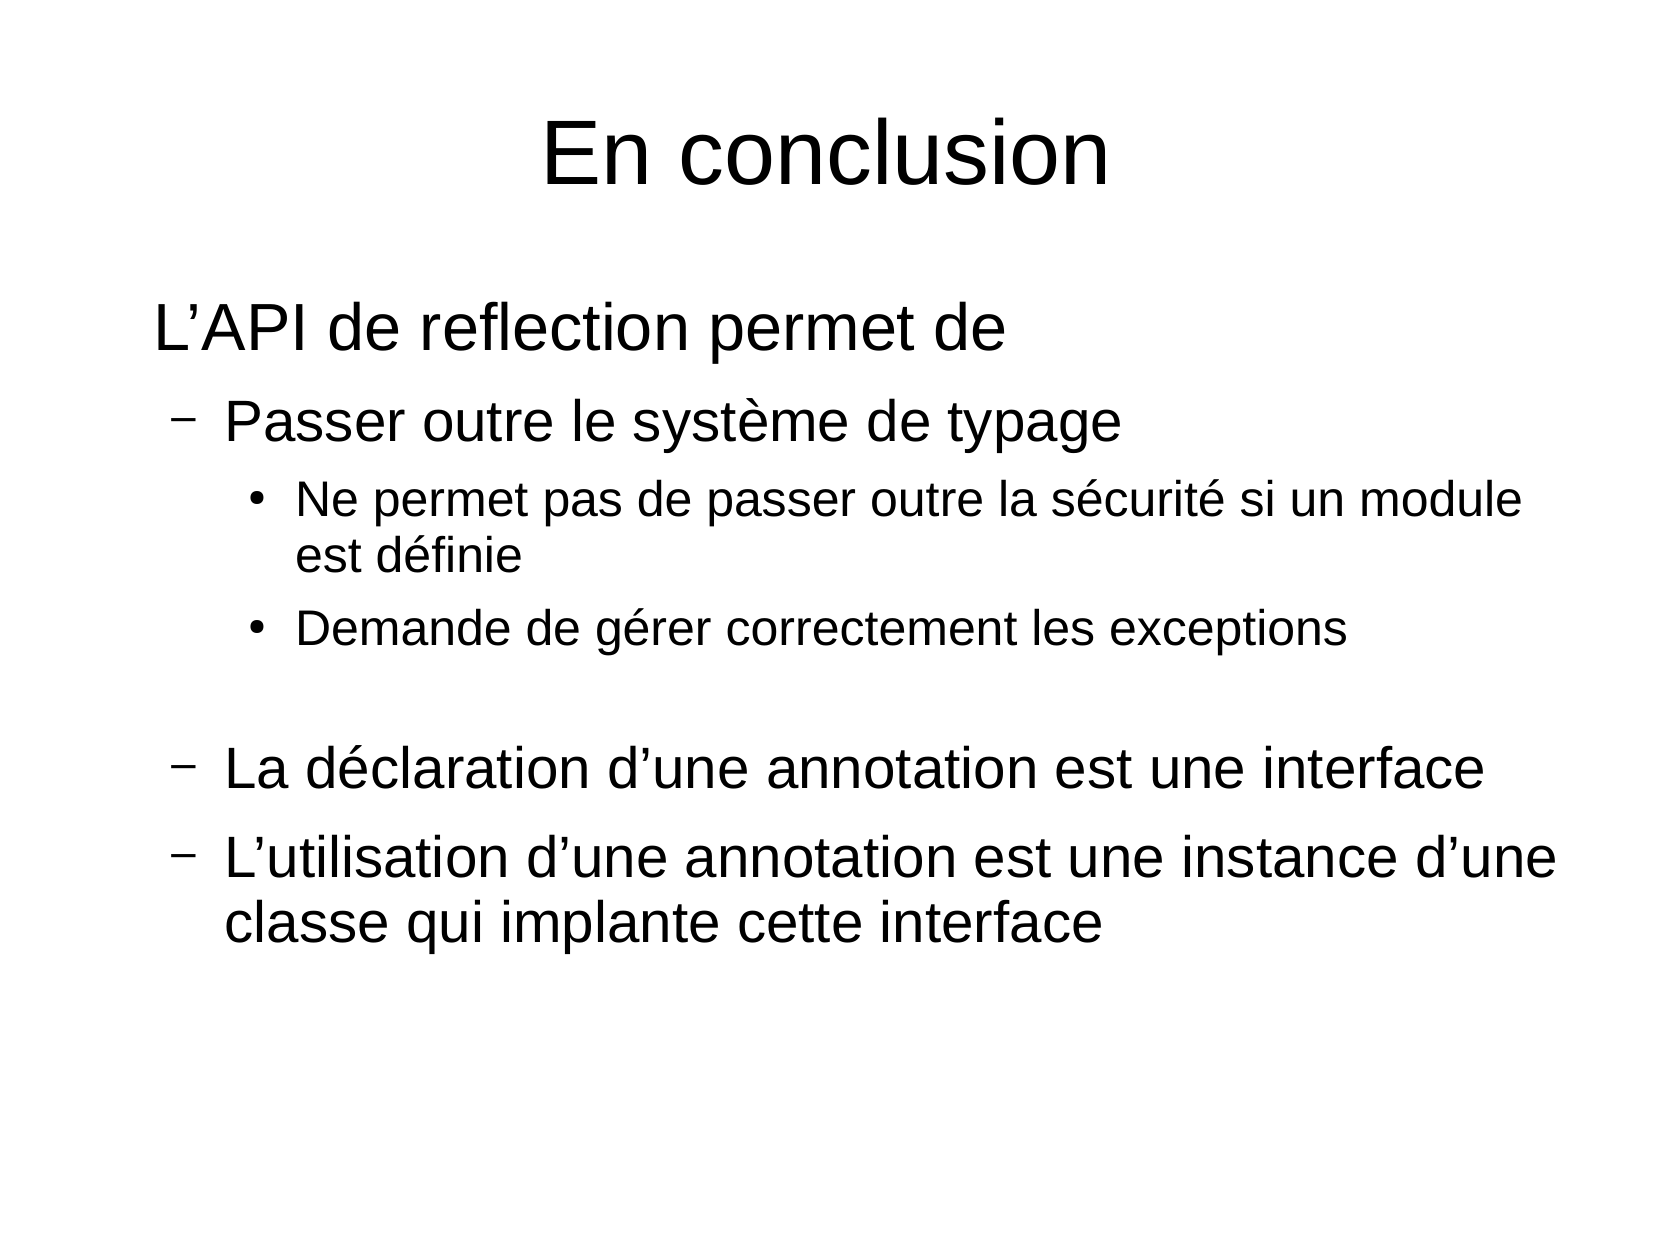

# En conclusion
L’API de reflection permet de
Passer outre le système de typage
Ne permet pas de passer outre la sécurité si un module est définie
Demande de gérer correctement les exceptions
La déclaration d’une annotation est une interface
L’utilisation d’une annotation est une instance d’une classe qui implante cette interface